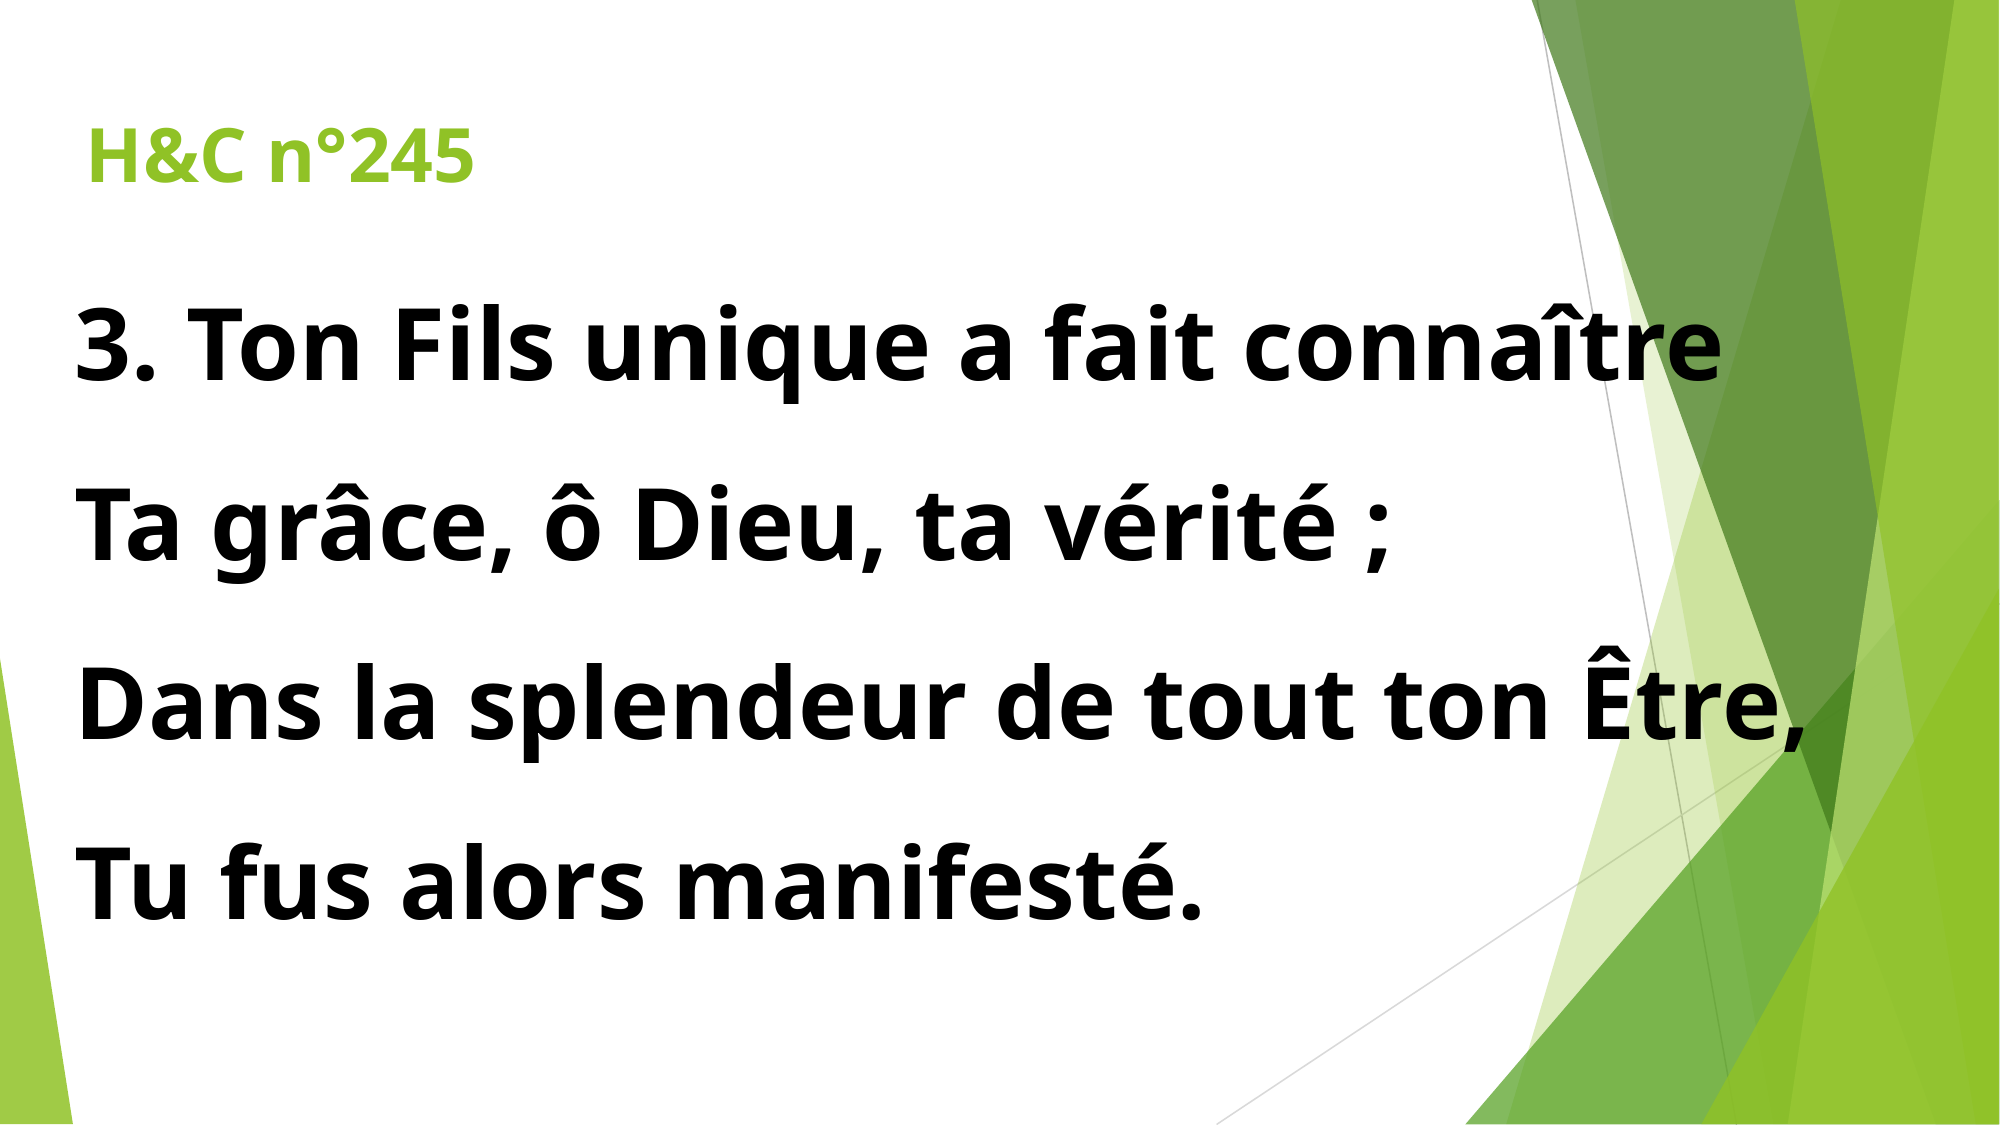

H&C n°245
3. Ton Fils unique a fait connaître
Ta grâce, ô Dieu, ta vérité ;
Dans la splendeur de tout ton Être,
Tu fus alors manifesté.